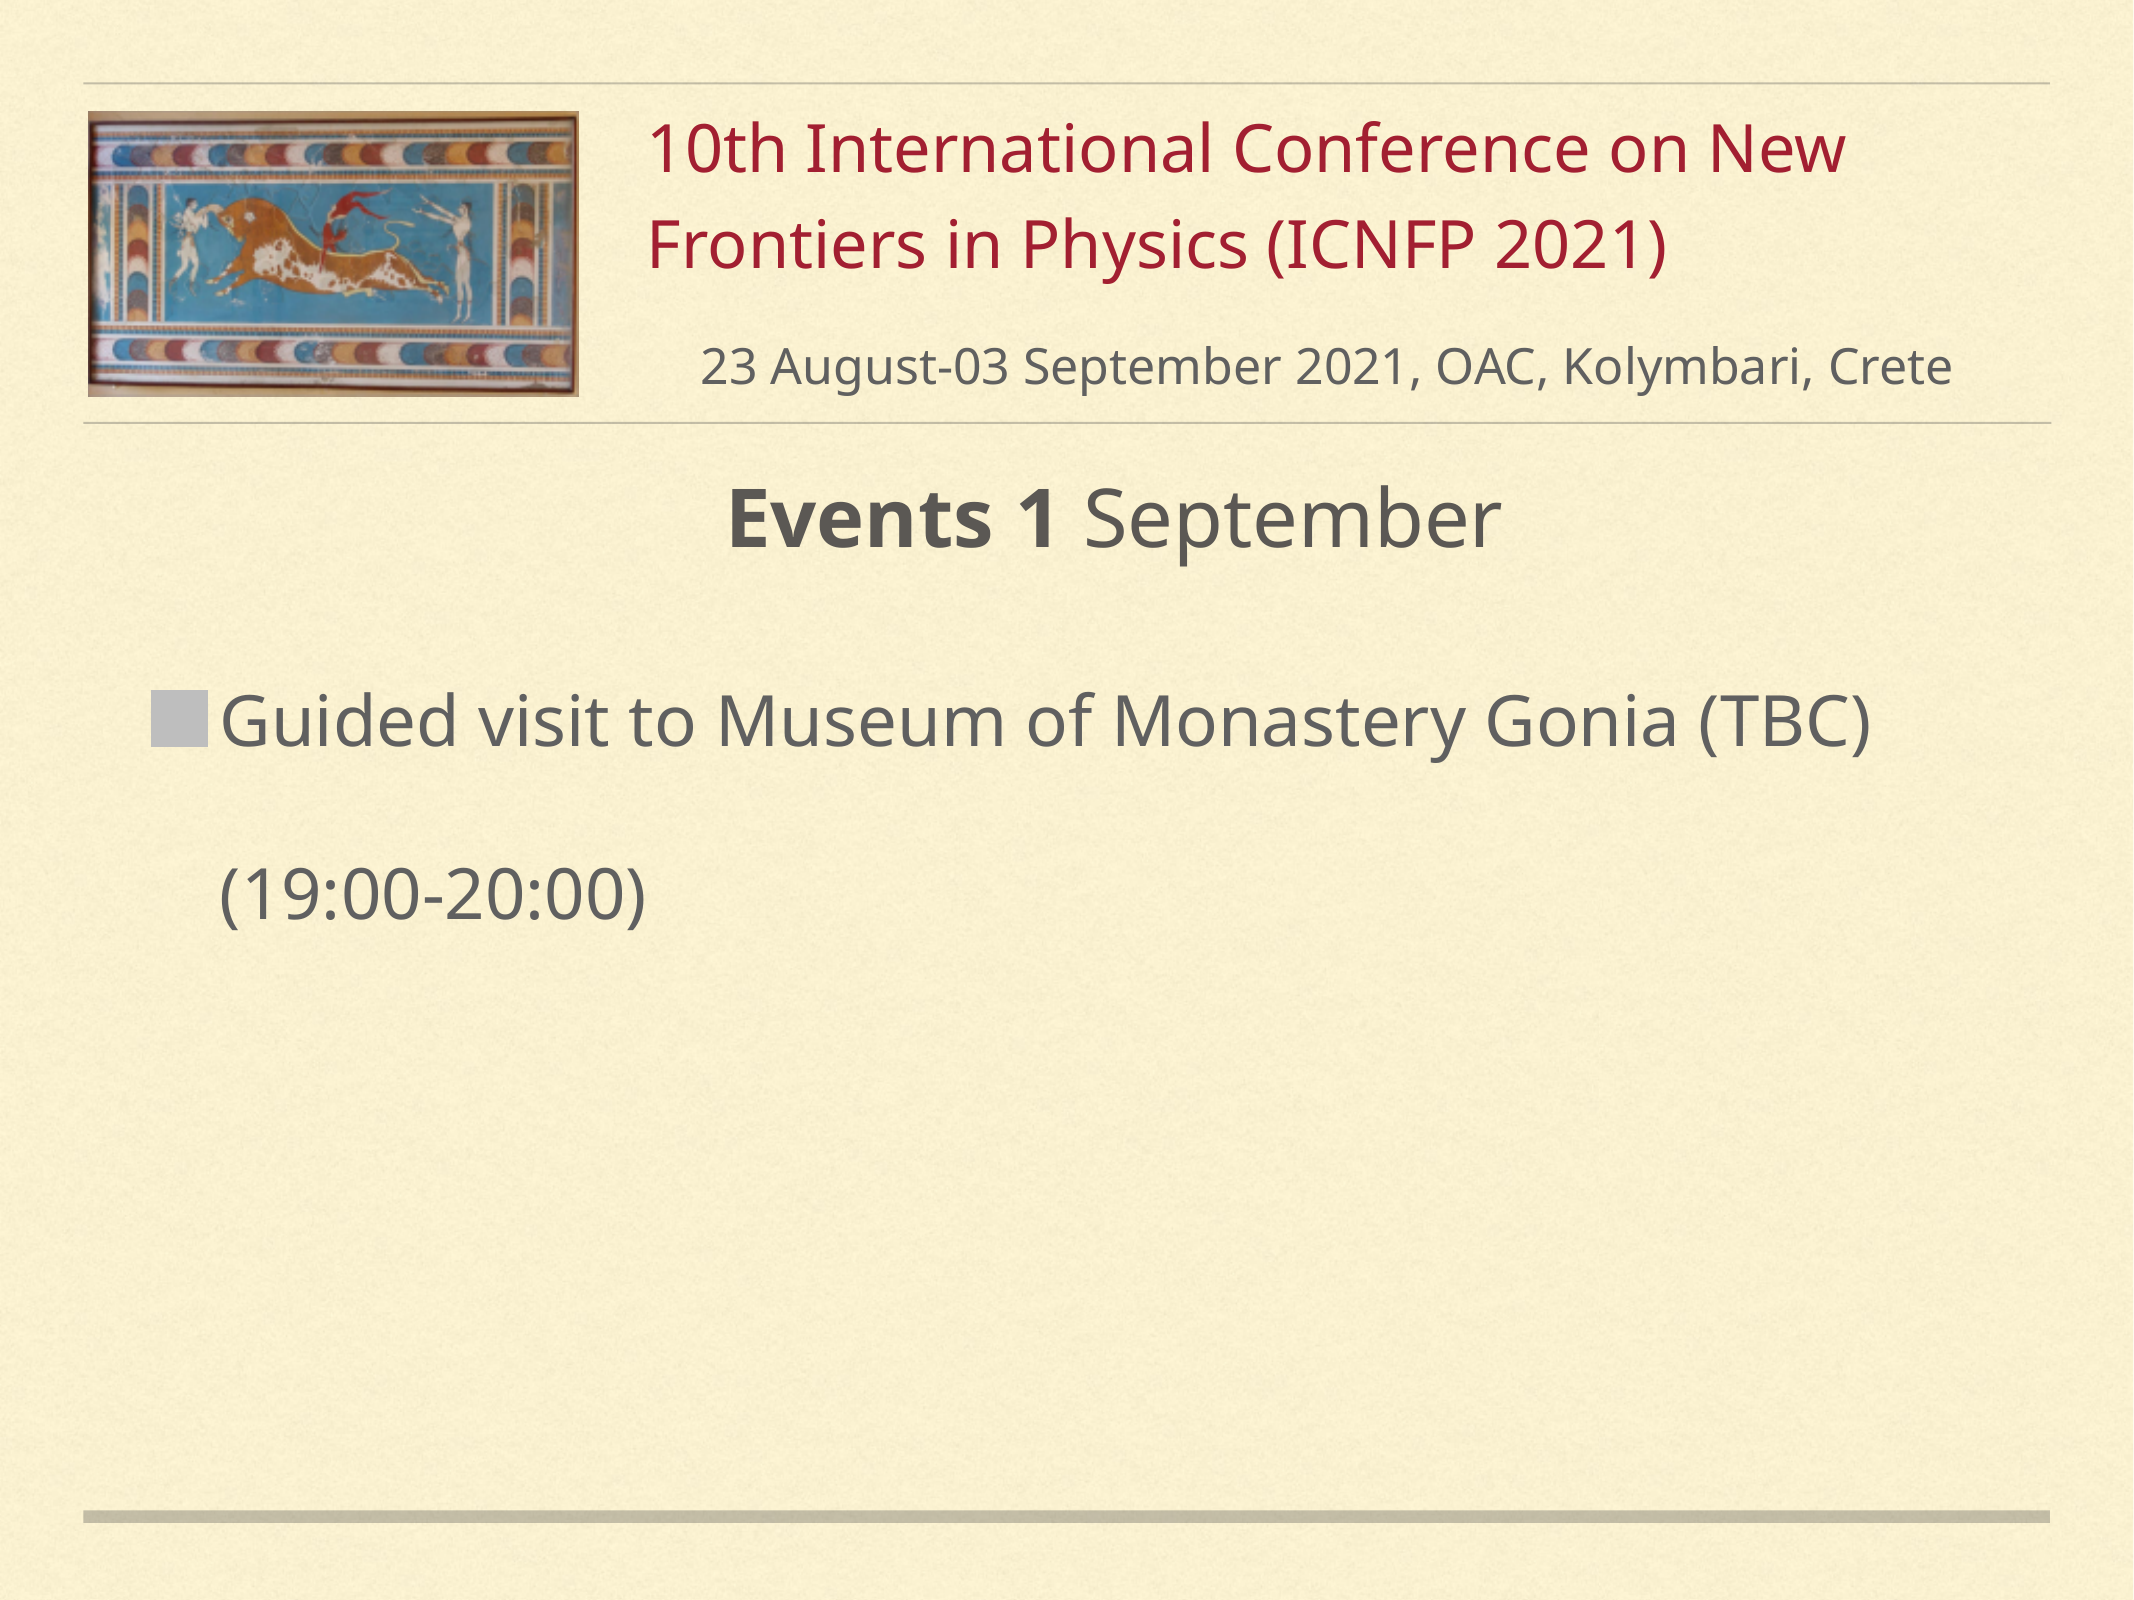

# 10th International Conference on New Frontiers in Physics (ICNFP 2021)
23 August-03 September 2021, OAC, Kolymbari, Crete
Events 1 September
Guided visit to Museum of Monastery Gonia (TBC)
(19:00-20:00)